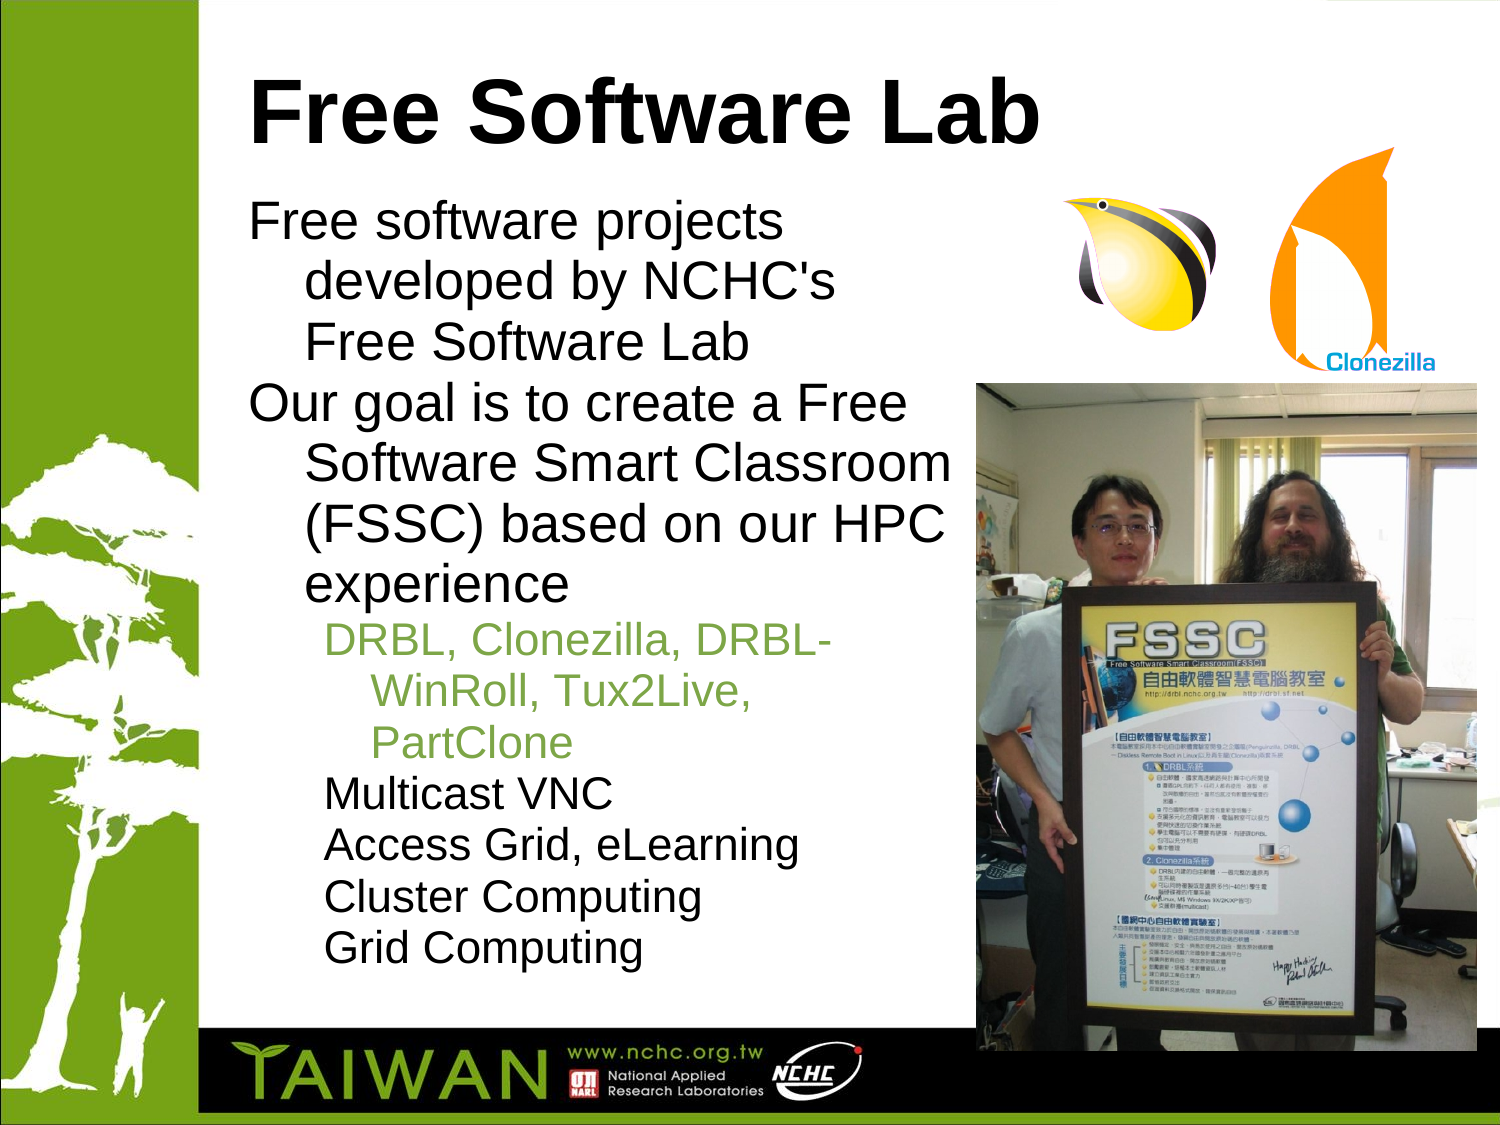

# Free Software Lab
Free software projects developed by NCHC's Free Software Lab
Our goal is to create a Free Software Smart Classroom (FSSC) based on our HPC experience
DRBL, Clonezilla, DRBL-WinRoll, Tux2Live, PartClone
Multicast VNC
Access Grid, eLearning
Cluster Computing
Grid Computing